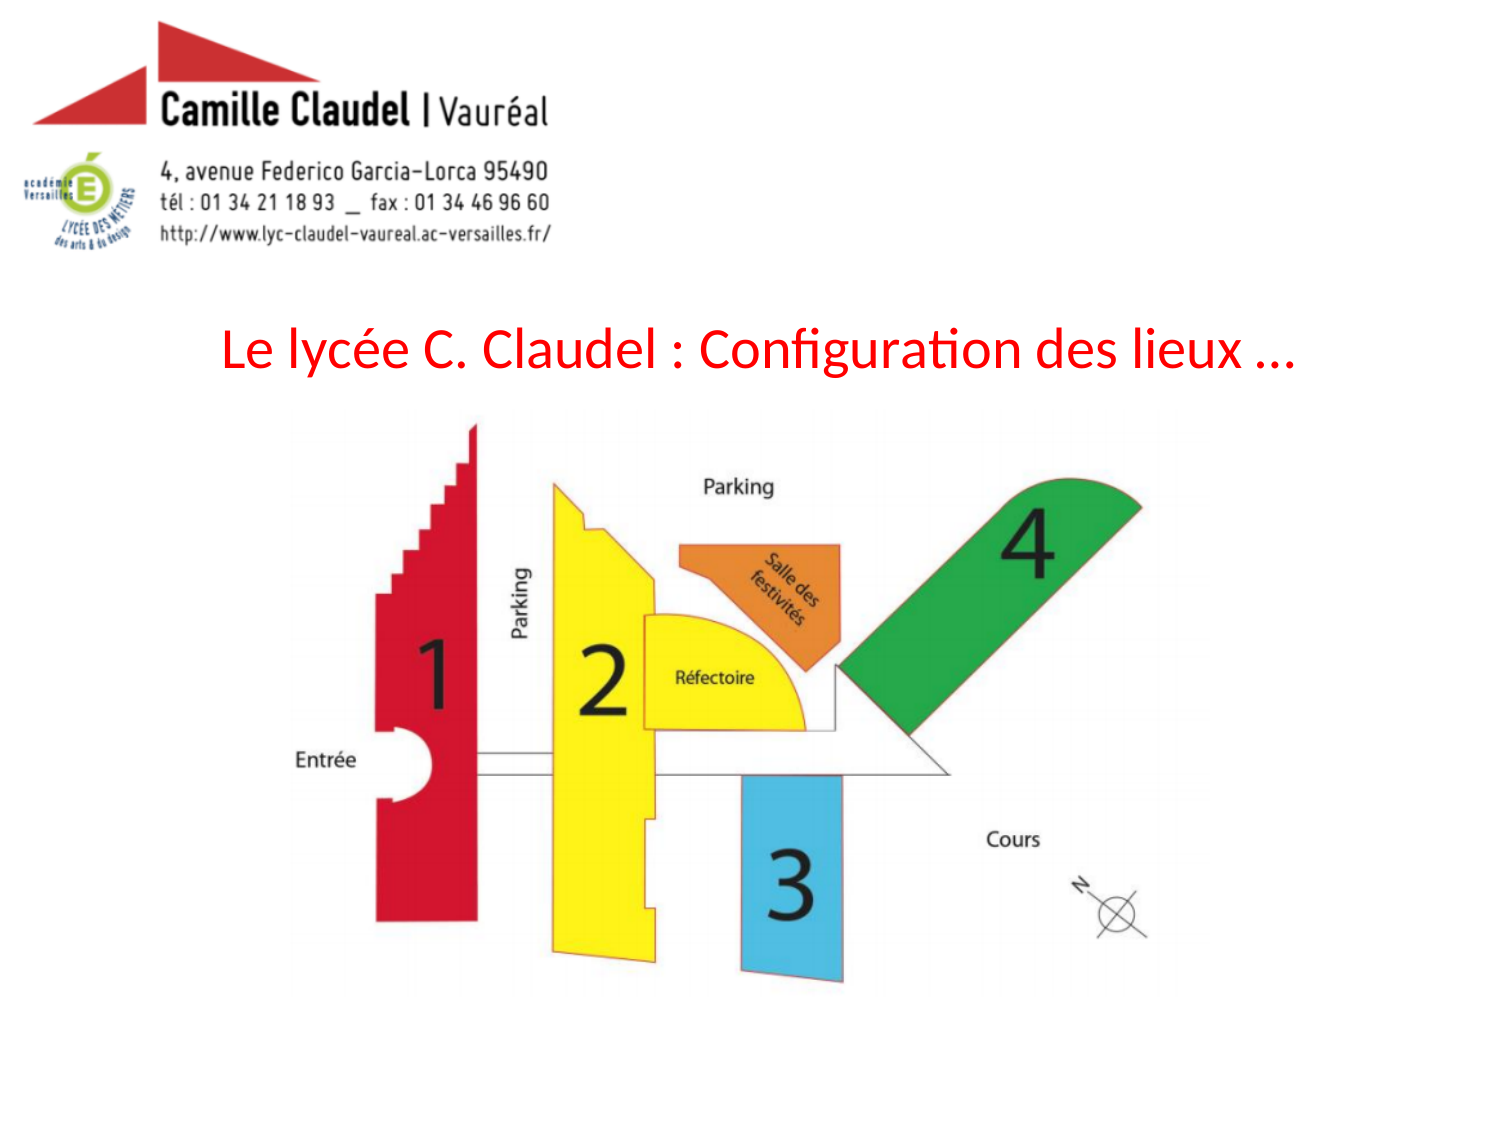

Le lycée C. Claudel : Configuration des lieux …